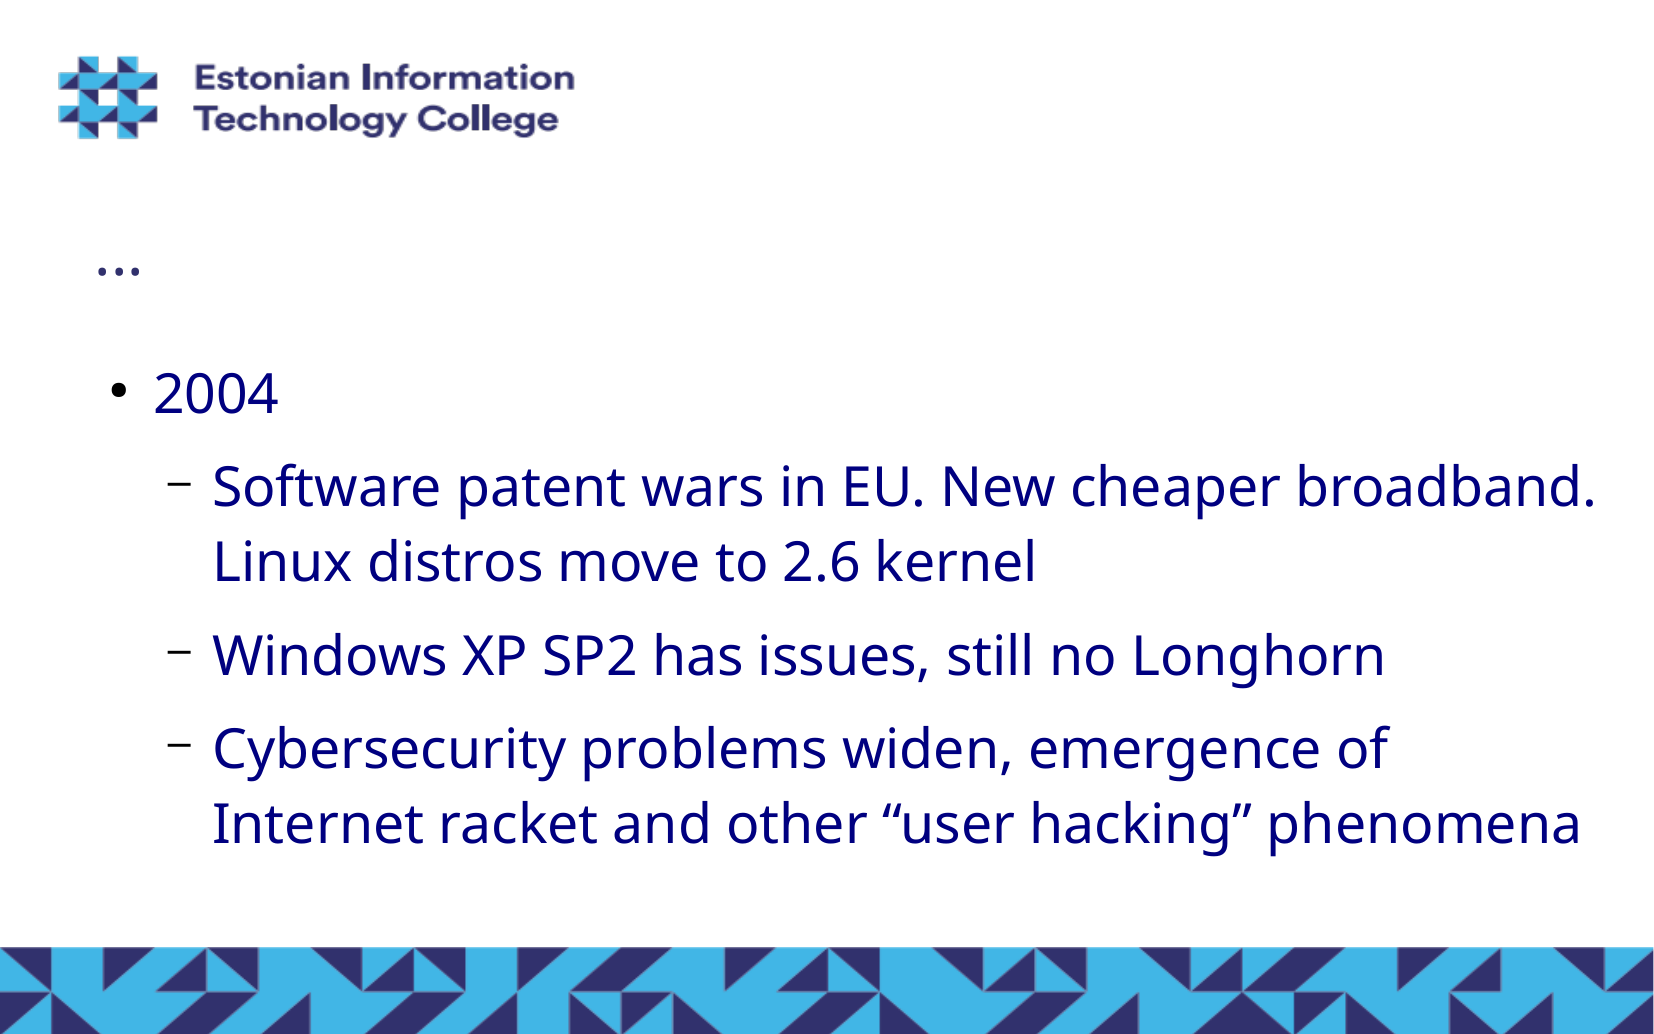

# ...
2004
Software patent wars in EU. New cheaper broadband. Linux distros move to 2.6 kernel
Windows XP SP2 has issues, still no Longhorn
Cybersecurity problems widen, emergence of Internet racket and other “user hacking” phenomena